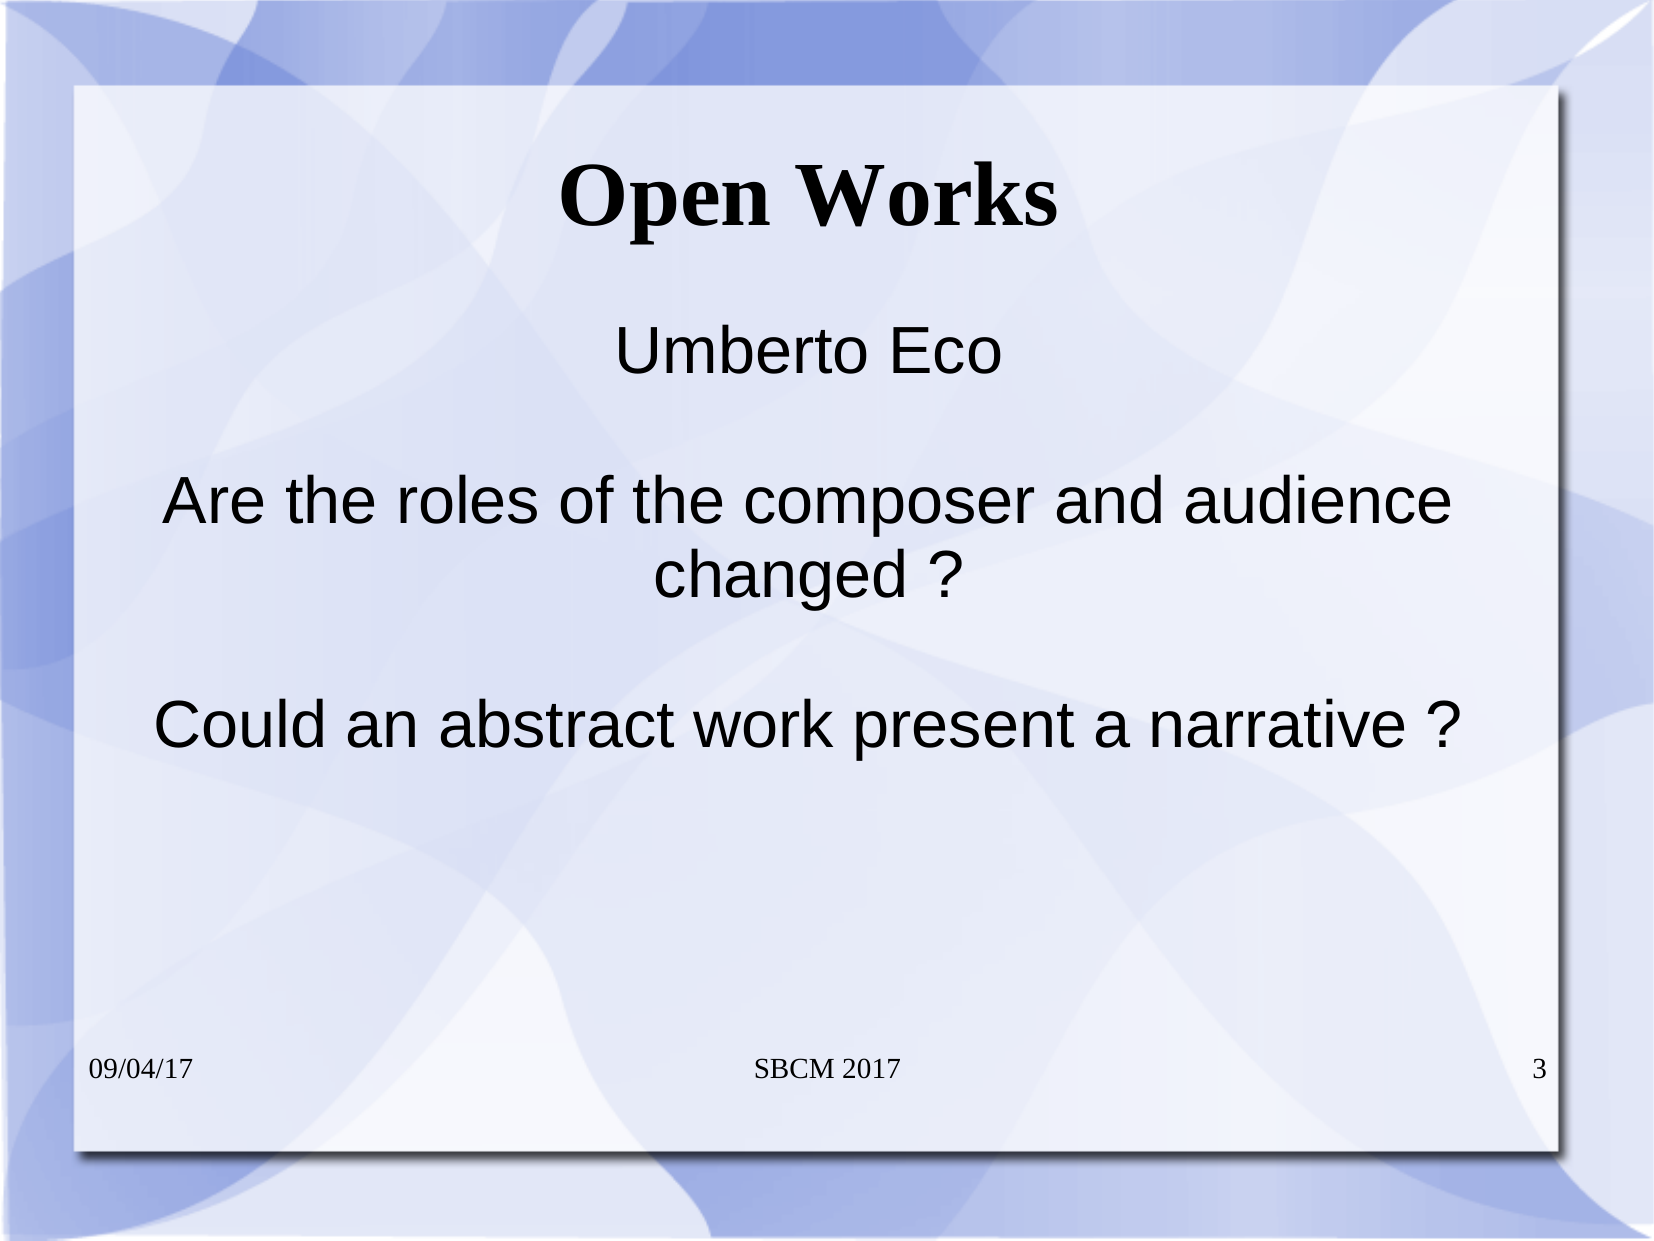

# Open Works
Umberto Eco
Are the roles of the composer and audience changed ?
Could an abstract work present a narrative ?
09/04/17
SBCM 2017
3